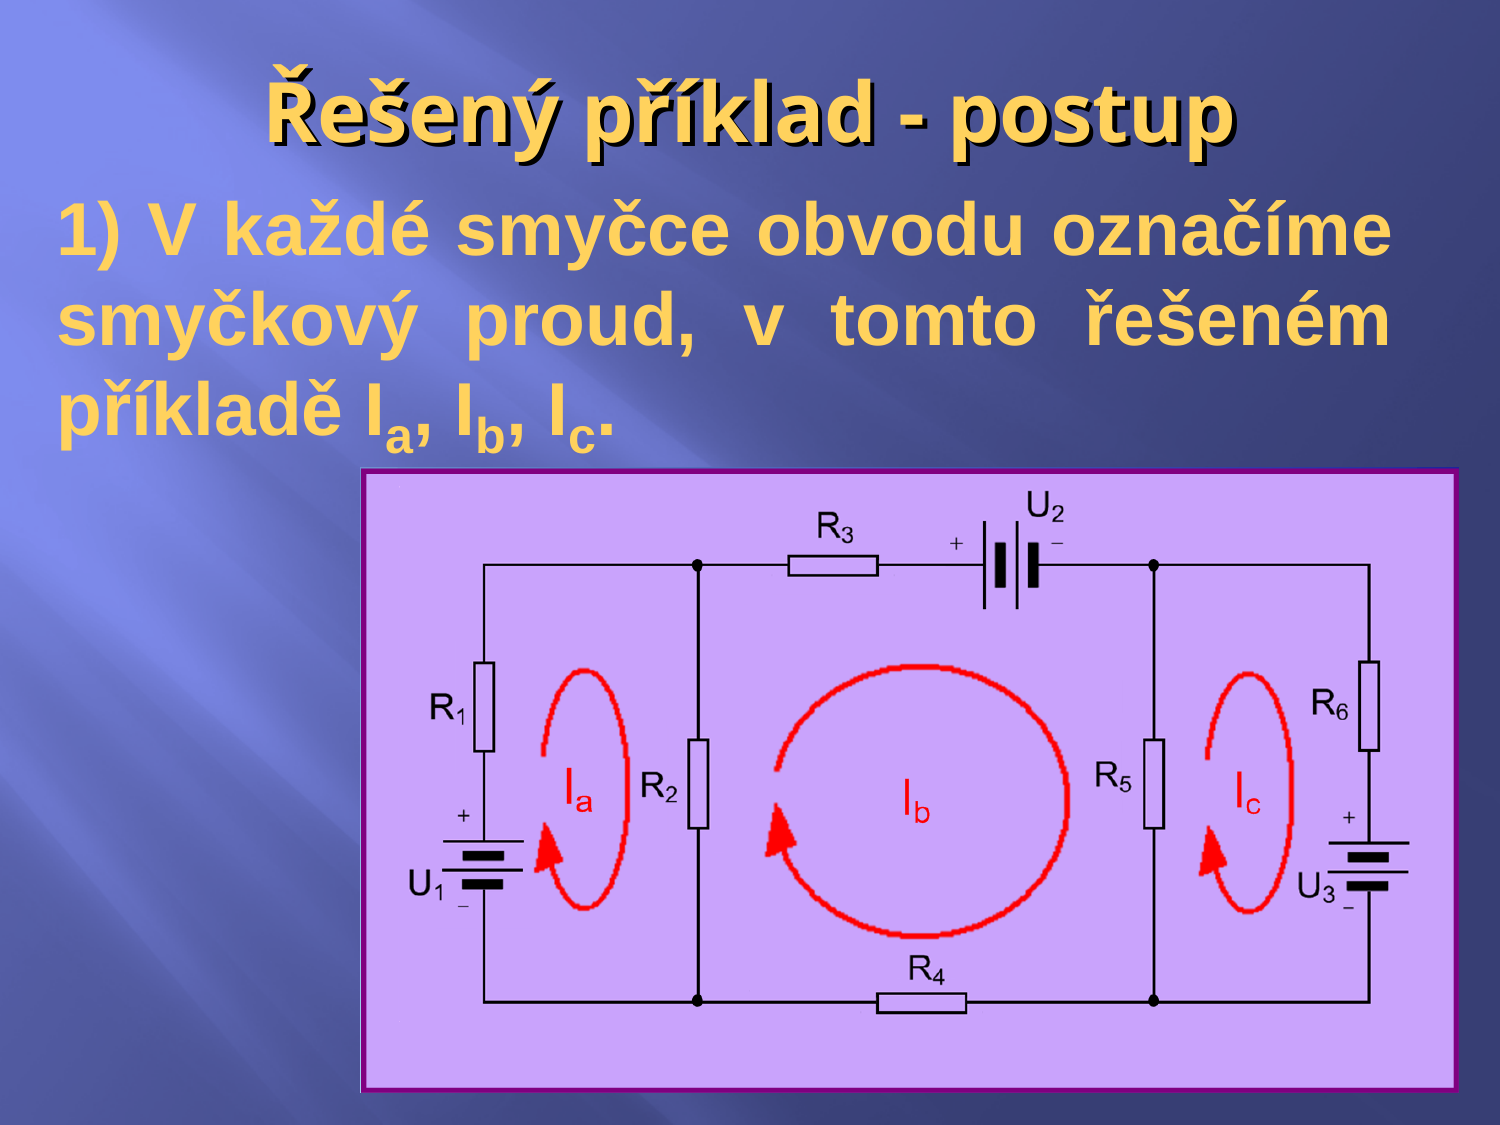

# Řešený příklad - postup
1) V každé smyčce obvodu označíme smyčkový proud, v tomto řešeném příkladě Ia, Ib, Ic.